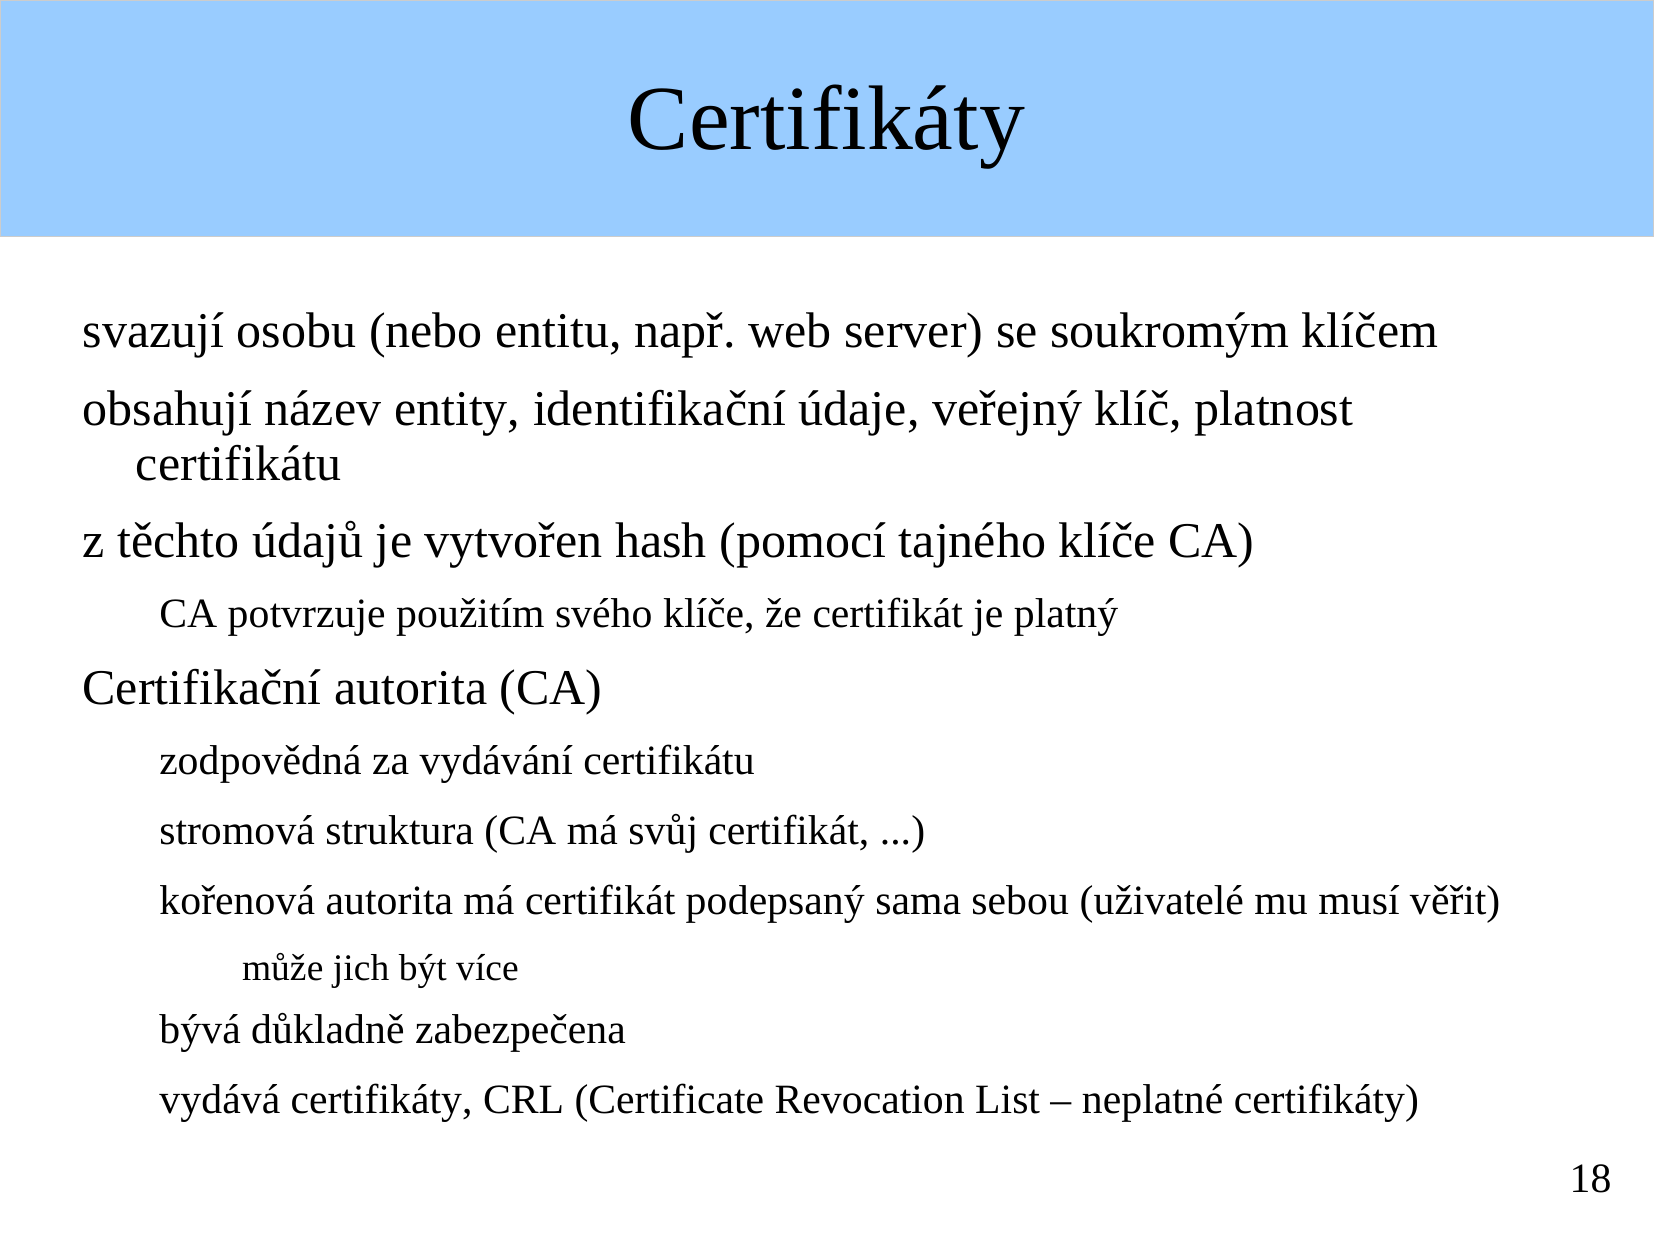

# Certifikáty
svazují osobu (nebo entitu, např. web server) se soukromým klíčem
obsahují název entity, identifikační údaje, veřejný klíč, platnost certifikátu
z těchto údajů je vytvořen hash (pomocí tajného klíče CA)
CA potvrzuje použitím svého klíče, že certifikát je platný
Certifikační autorita (CA)
zodpovědná za vydávání certifikátu
stromová struktura (CA má svůj certifikát, ...)
kořenová autorita má certifikát podepsaný sama sebou (uživatelé mu musí věřit)
může jich být více
bývá důkladně zabezpečena
vydává certifikáty, CRL (Certificate Revocation List – neplatné certifikáty)